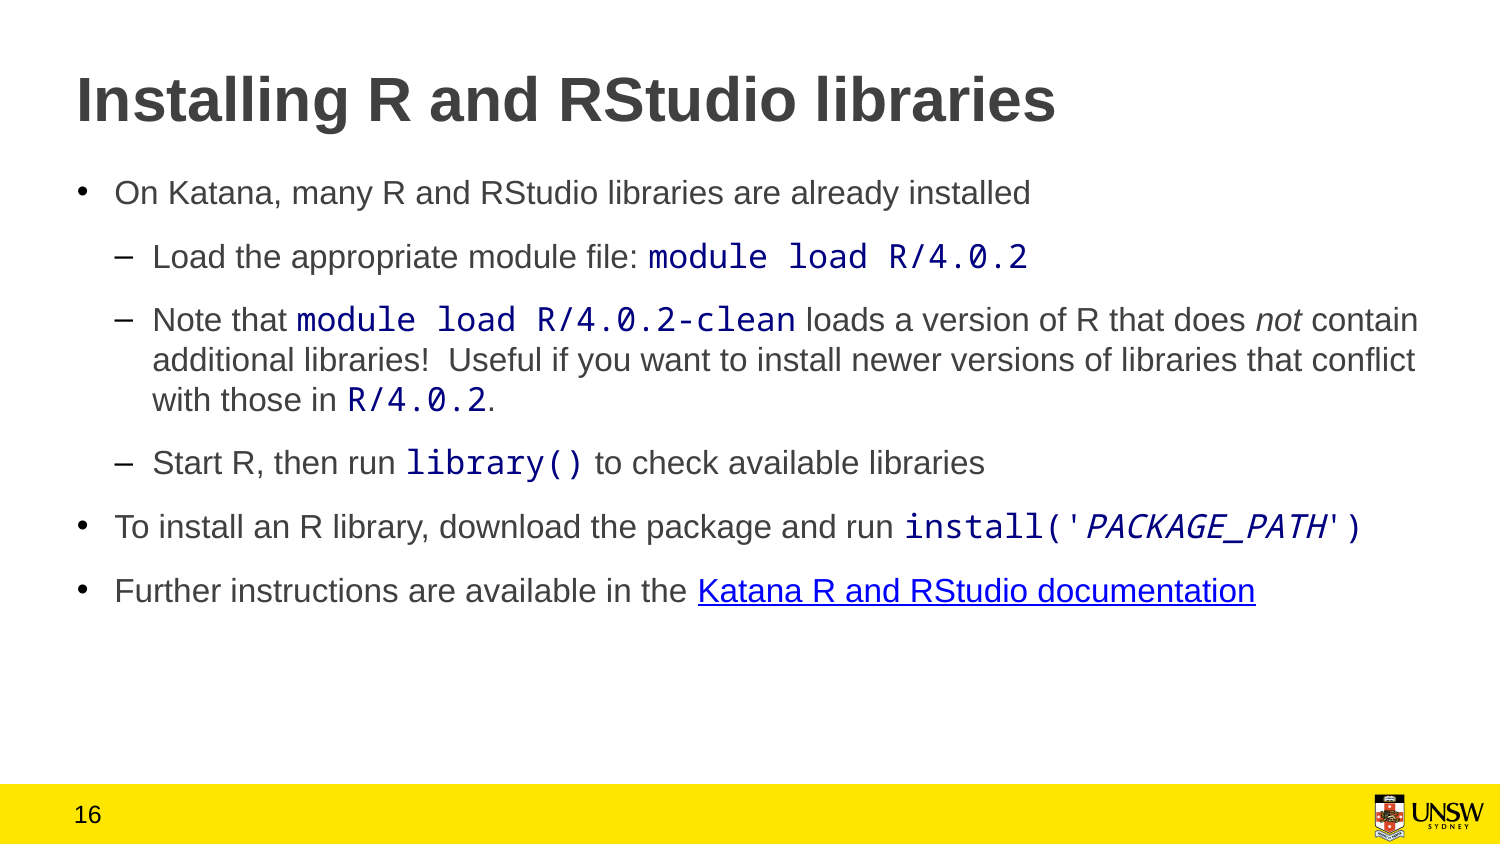

# Installing R and RStudio libraries
On Katana, many R and RStudio libraries are already installed
Load the appropriate module file: module load R/4.0.2
Note that module load R/4.0.2-clean loads a version of R that does not contain additional libraries! Useful if you want to install newer versions of libraries that conflict with those in R/4.0.2.
Start R, then run library() to check available libraries
To install an R library, download the package and run install('PACKAGE_PATH')
Further instructions are available in the Katana R and RStudio documentation